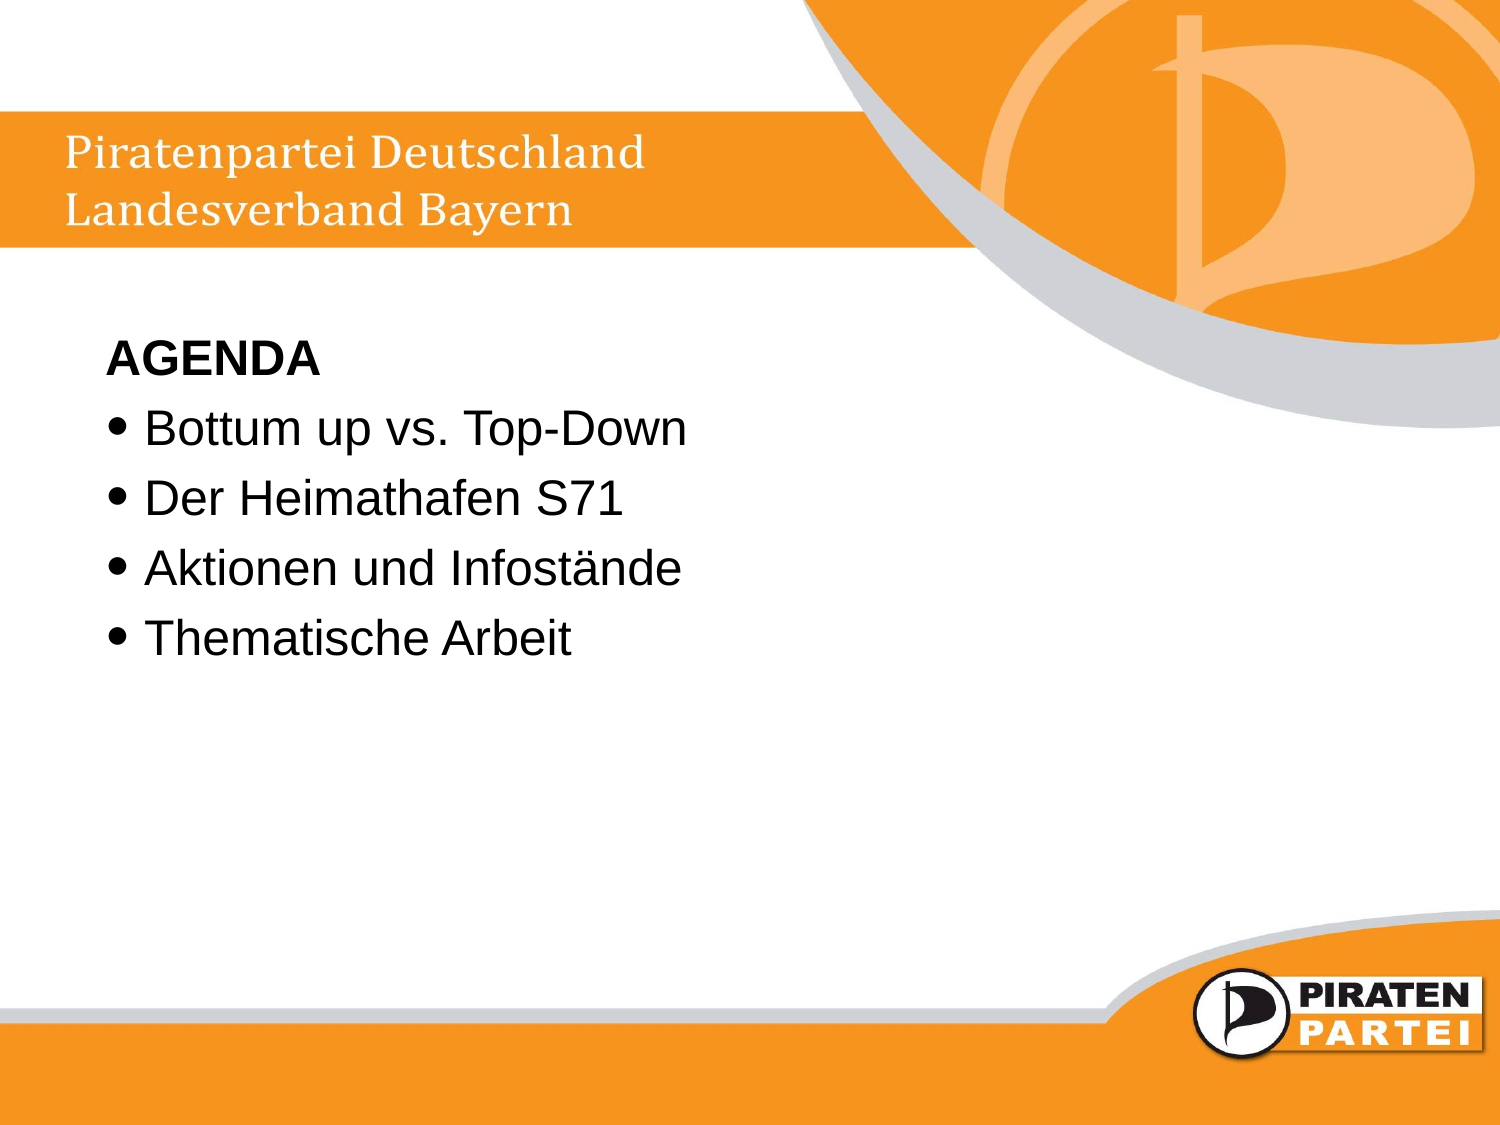

AGENDA
 Bottum up vs. Top-Down
 Der Heimathafen S71
 Aktionen und Infostände
 Thematische Arbeit